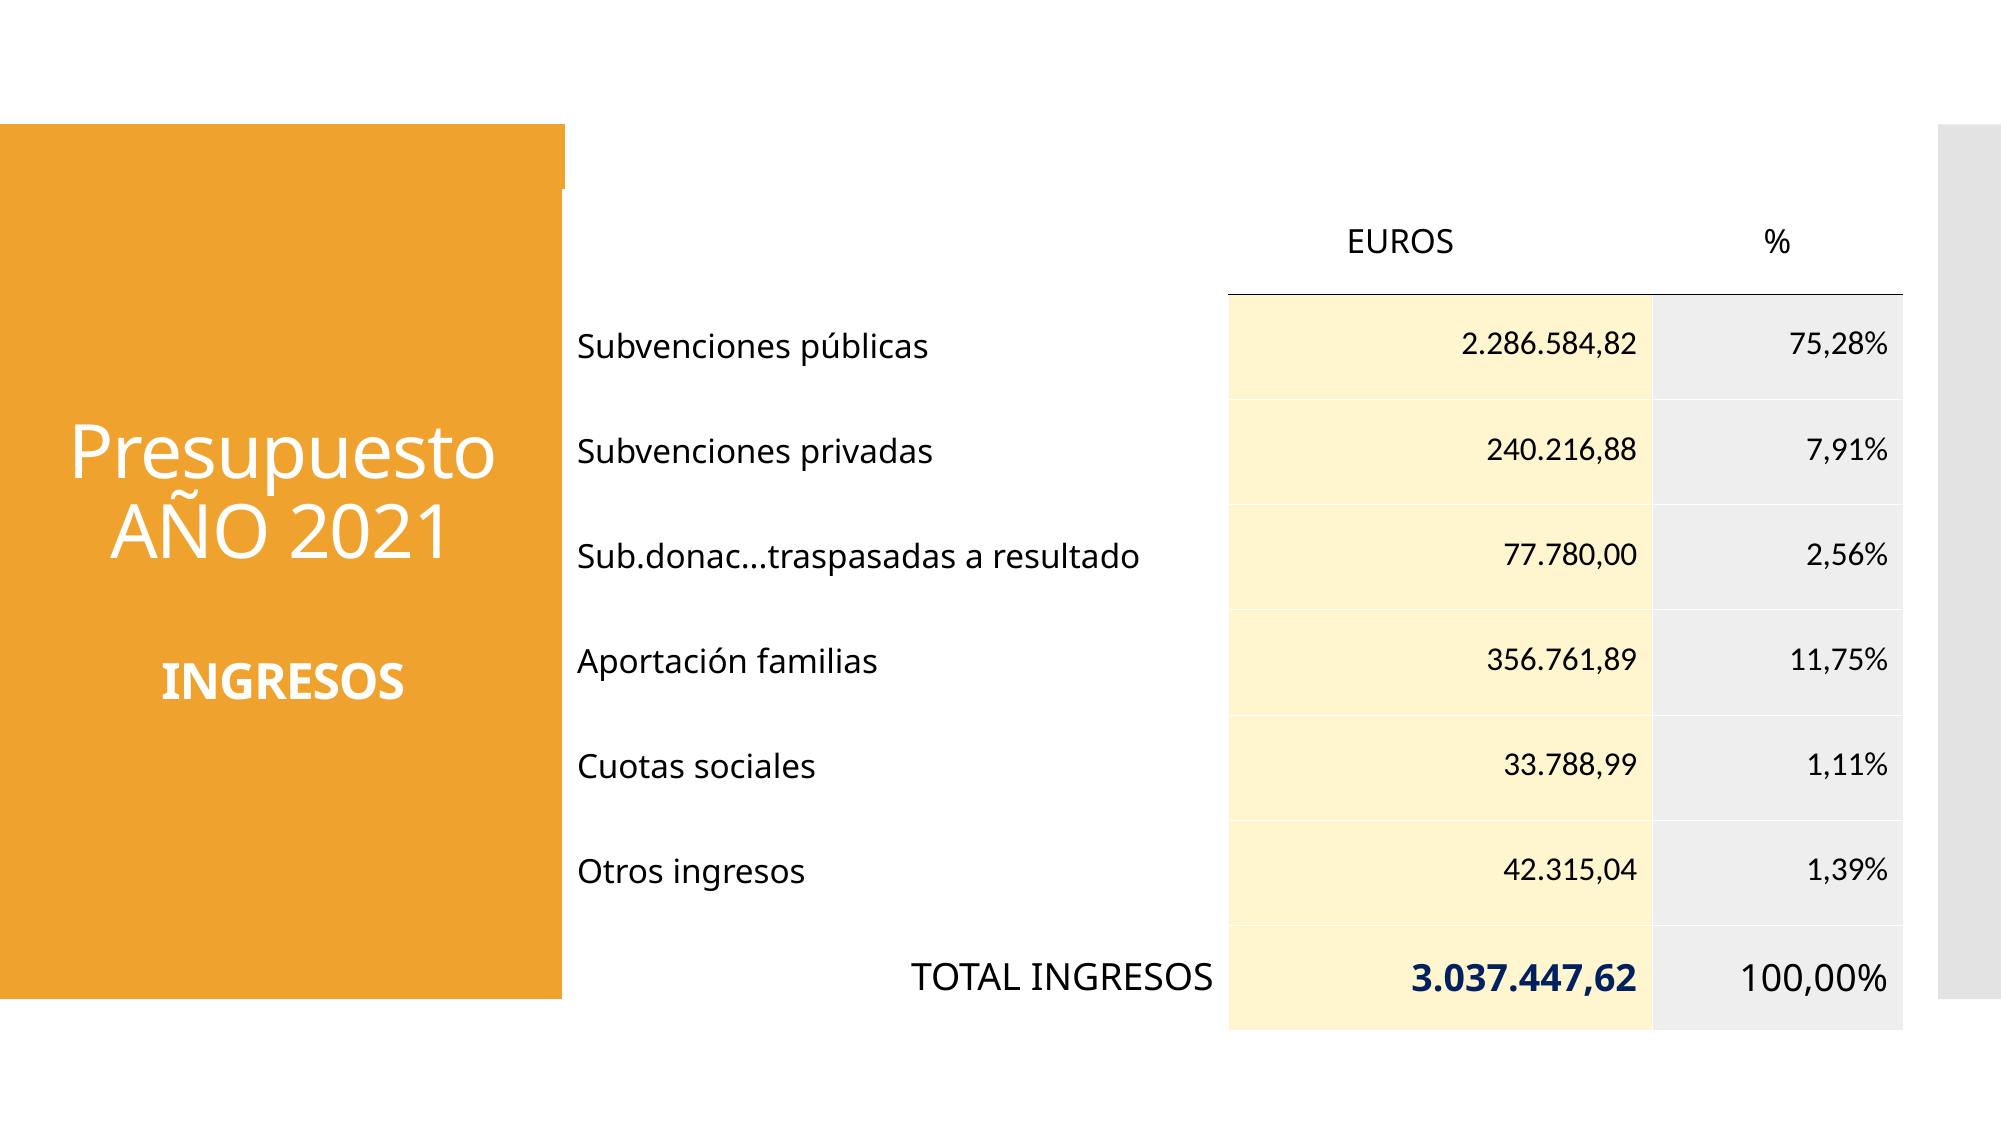

# Presupuesto AÑO 2021 INGRESOS
| | | EUROS | | % |
| --- | --- | --- | --- | --- |
| Subvenciones públicas | | 2.286.584,82 | | 75,28% |
| Subvenciones privadas | | 240.216,88 | | 7,91% |
| Sub.donac...traspasadas a resultado | | 77.780,00 | | 2,56% |
| Aportación familias | | 356.761,89 | | 11,75% |
| Cuotas sociales | | 33.788,99 | | 1,11% |
| Otros ingresos | | 42.315,04 | | 1,39% |
| TOTAL INGRESOS | | 3.037.447,62 | | 100,00% |